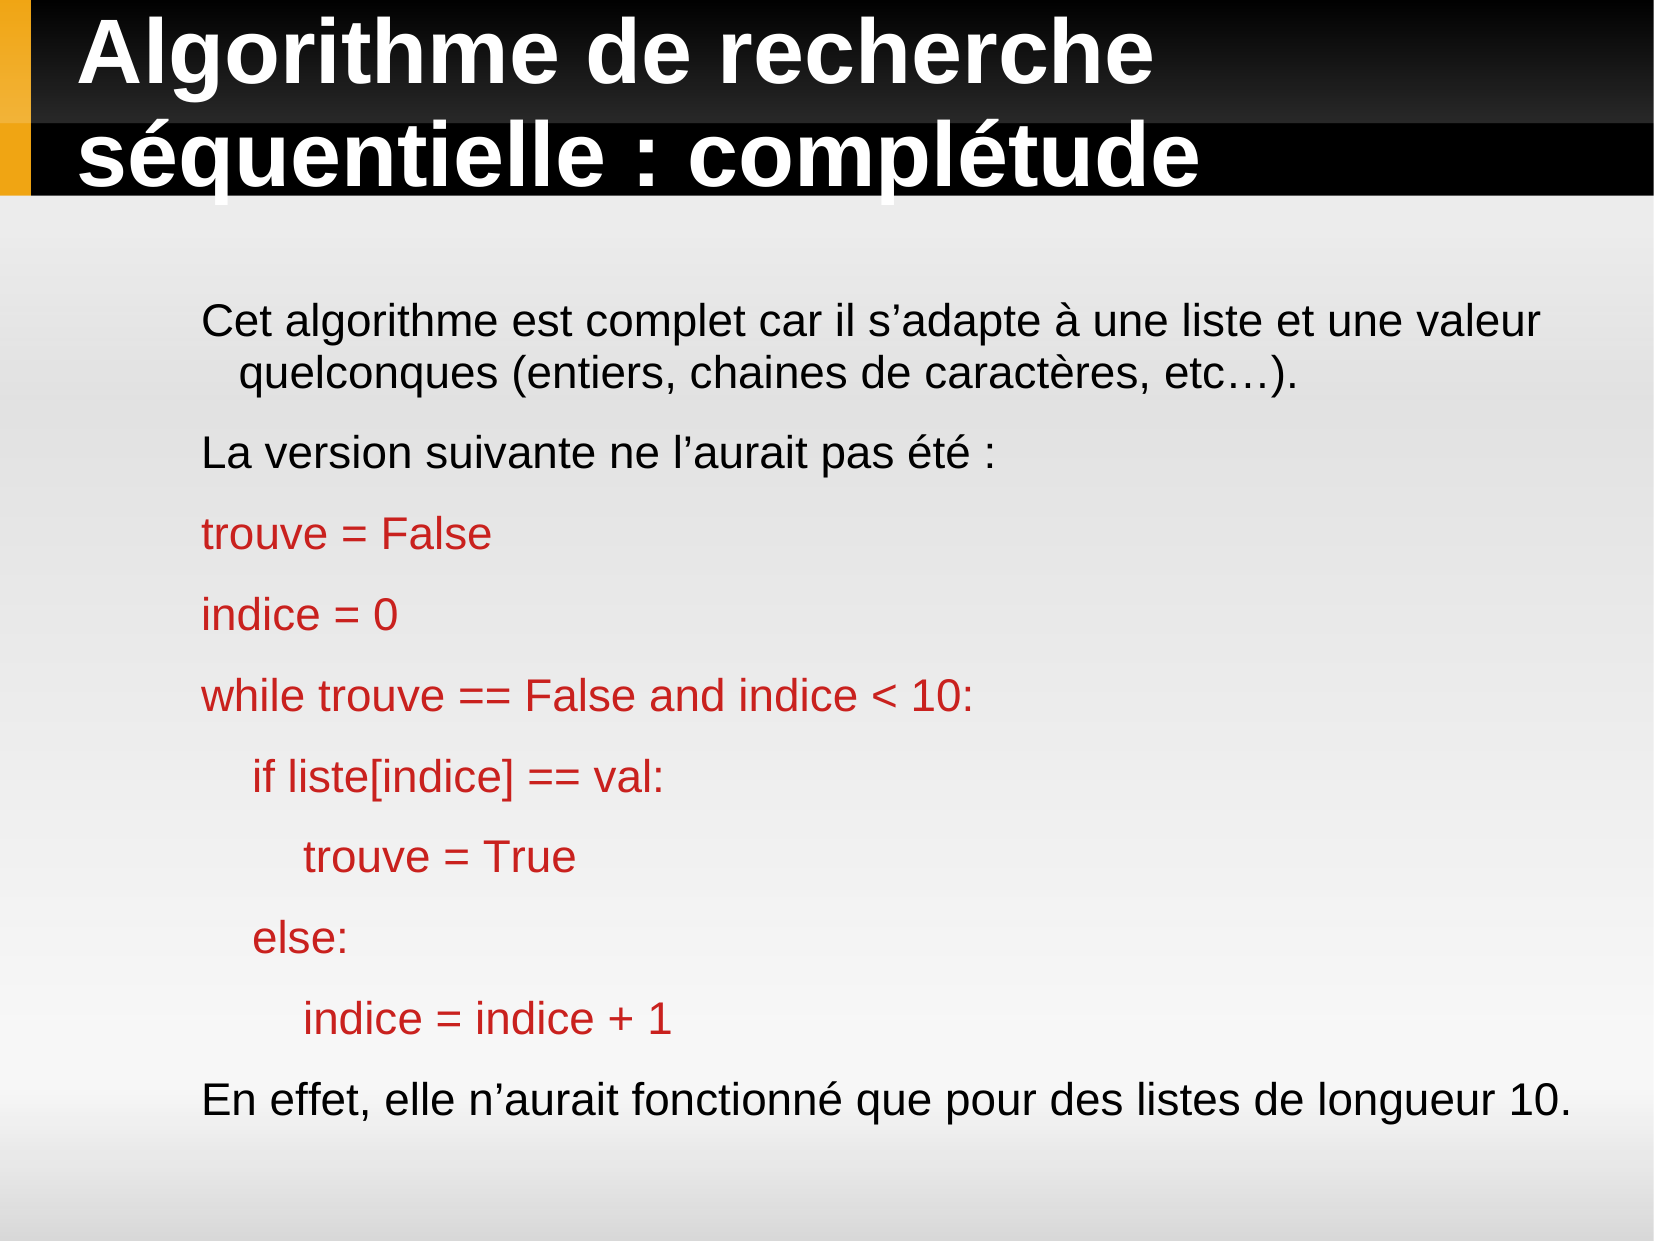

Algorithme de recherche séquentielle : complétude
# Cet algorithme est complet car il s’adapte à une liste et une valeur quelconques (entiers, chaines de caractères, etc…).
La version suivante ne l’aurait pas été :
trouve = False
indice = 0
while trouve == False and indice < 10:
 if liste[indice] == val:
 trouve = True
 else:
 indice = indice + 1
En effet, elle n’aurait fonctionné que pour des listes de longueur 10.